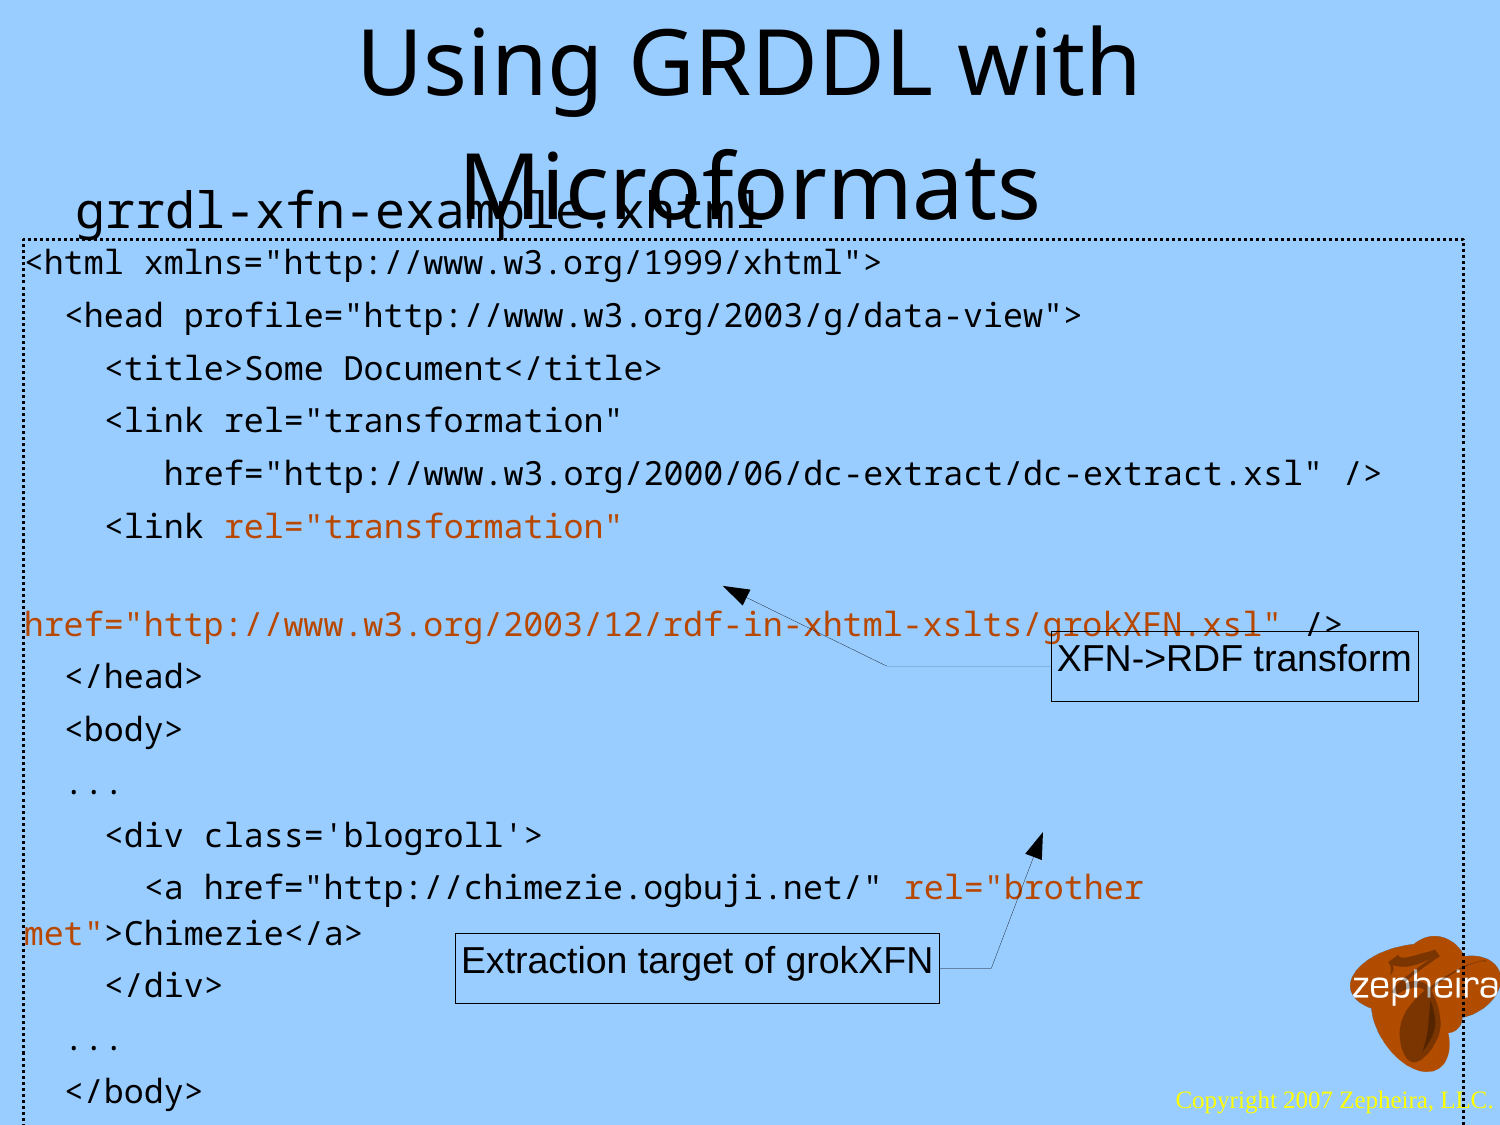

# Using GRDDL with Microformats
grrdl-xfn-example.xhtml
<html xmlns="http://www.w3.org/1999/xhtml">
 <head profile="http://www.w3.org/2003/g/data-view">
 <title>Some Document</title>
 <link rel="transformation"
 href="http://www.w3.org/2000/06/dc-extract/dc-extract.xsl" />
 <link rel="transformation"
 href="http://www.w3.org/2003/12/rdf-in-xhtml-xslts/grokXFN.xsl" />
 </head>
 <body>
 ...
 <div class='blogroll'>
 <a href="http://chimezie.ogbuji.net/" rel="brother met">Chimezie</a>
 </div>
 ...
 </body>
</html>